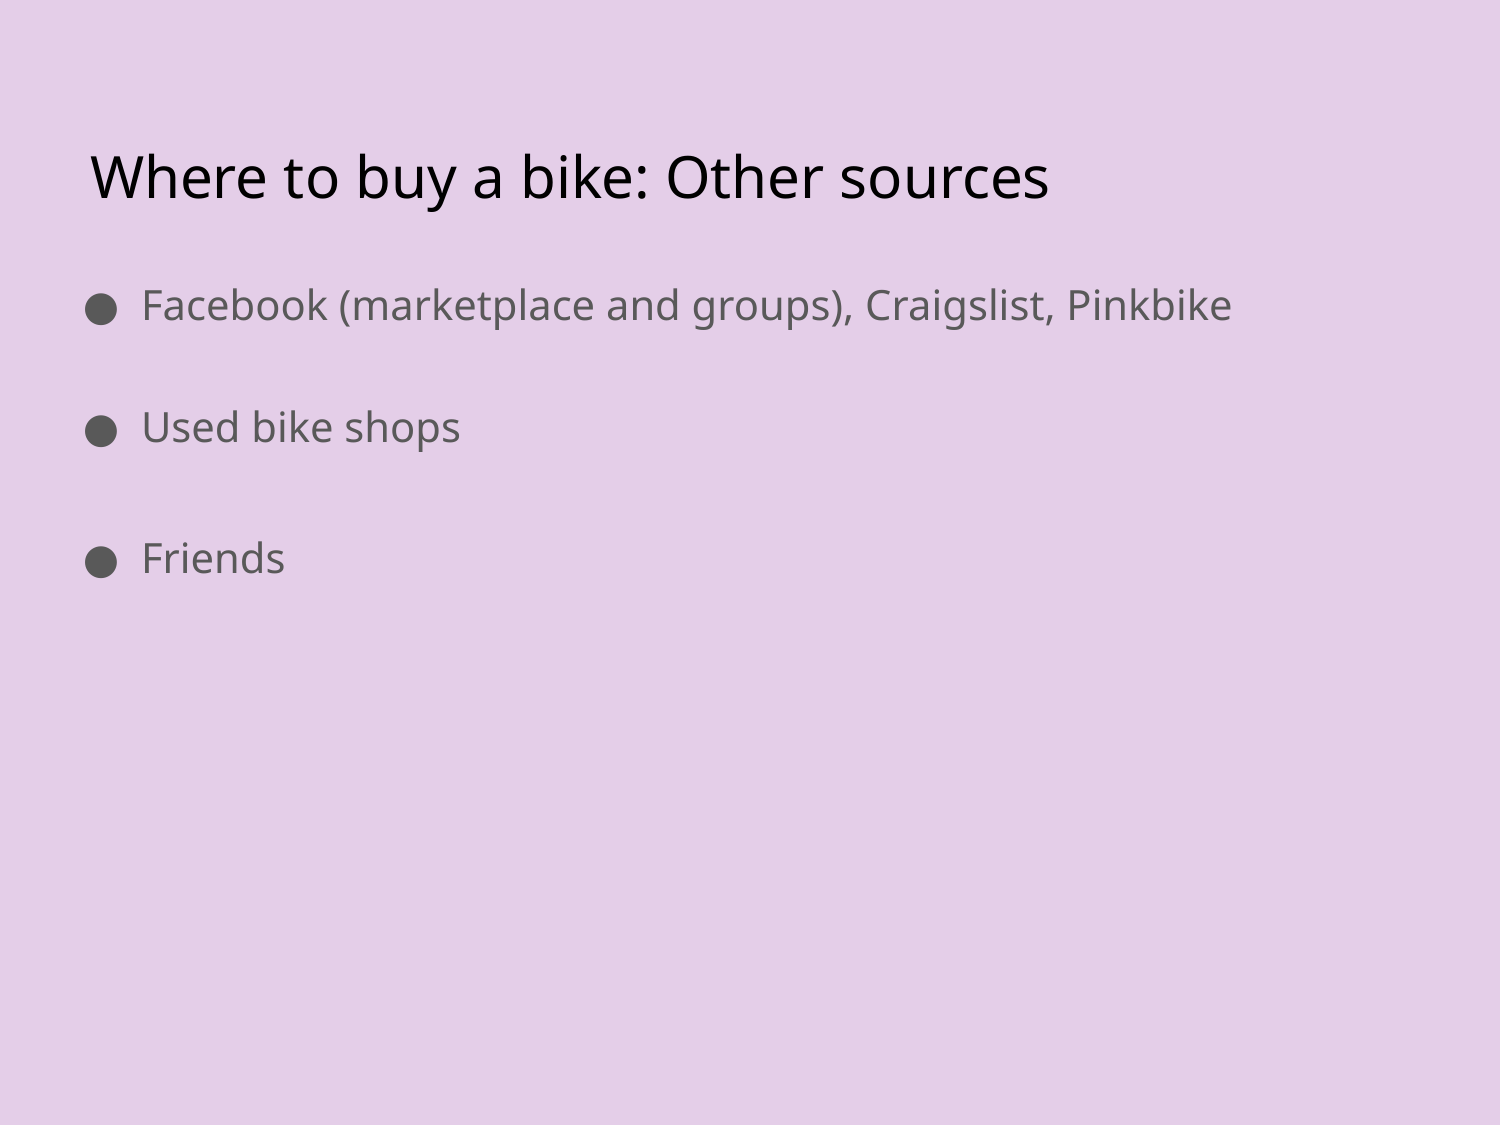

# Where to buy a bike: Other sources
Facebook (marketplace and groups), Craigslist, Pinkbike
Used bike shops
Friends